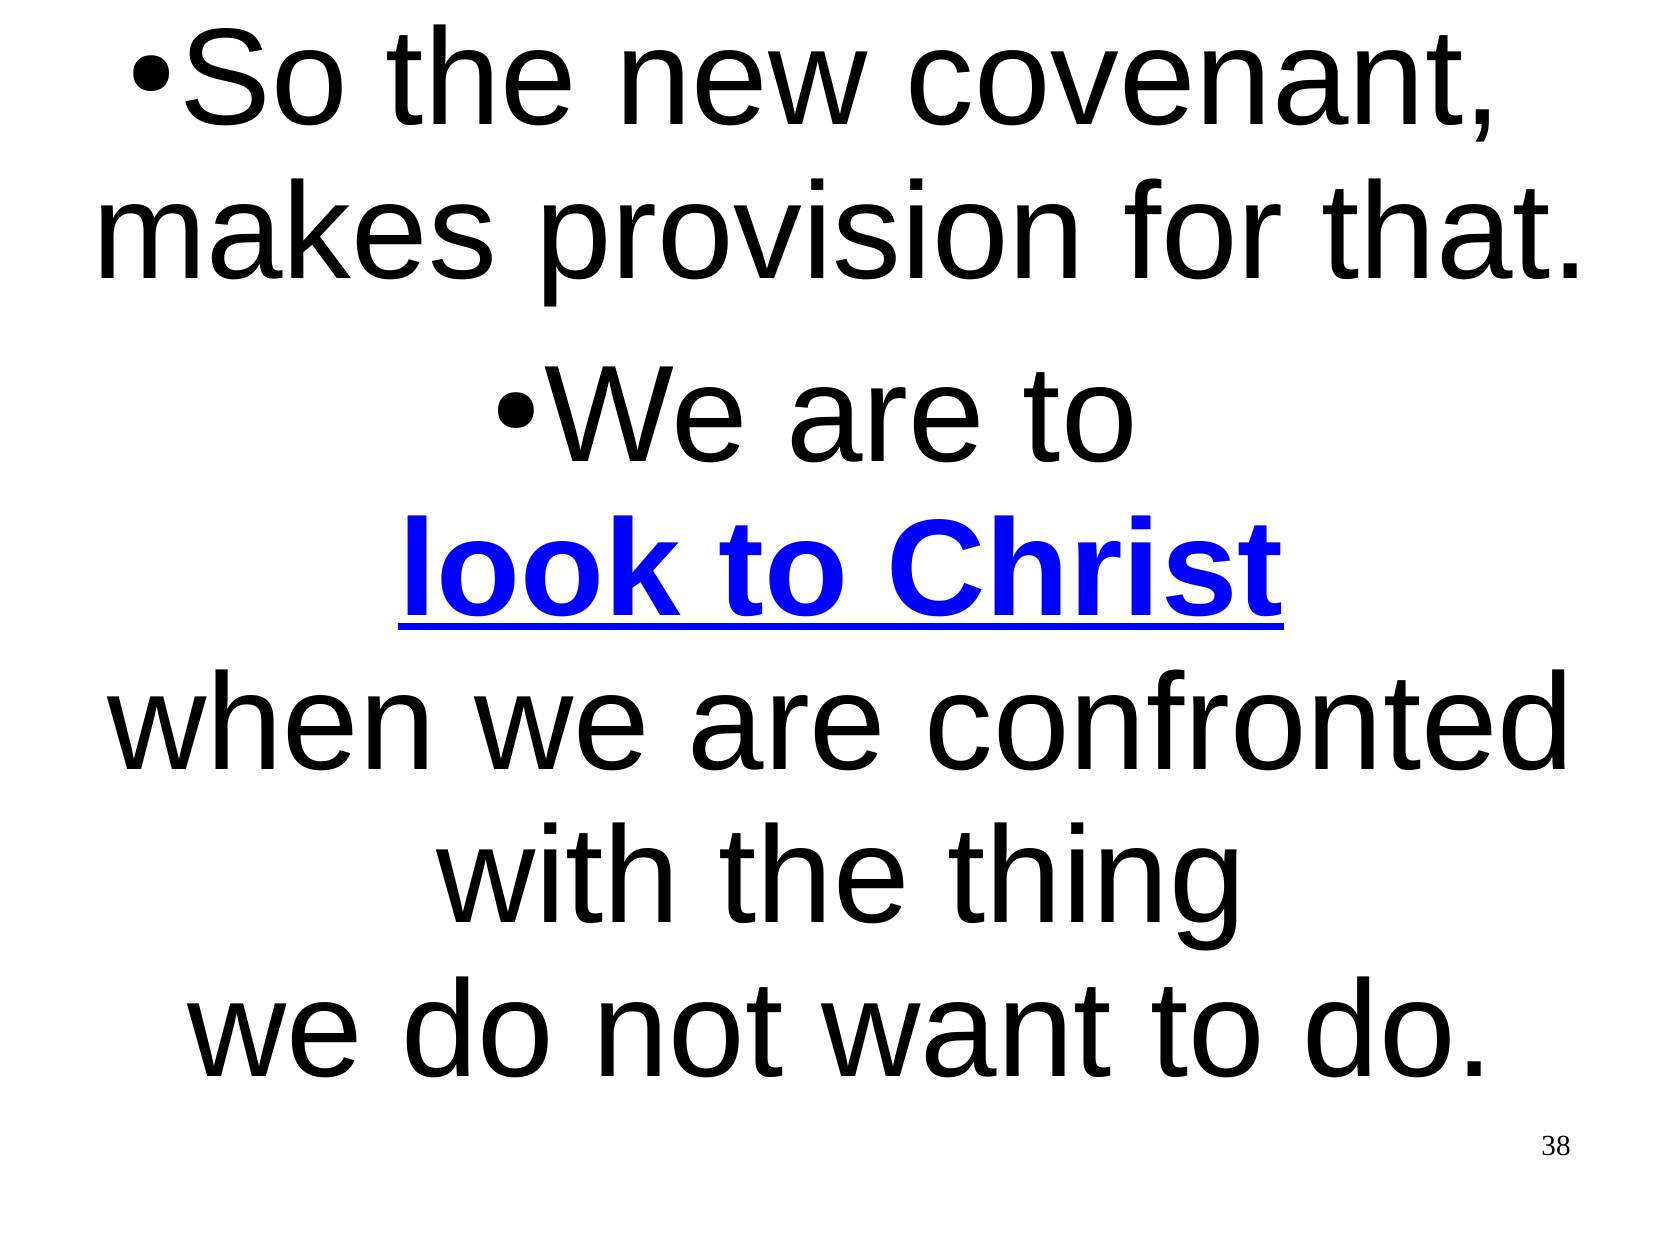

# So the new covenant, makes provision for that.
We are to
look to Christ
when we are confronted
with the thing
we do not want to do.
38